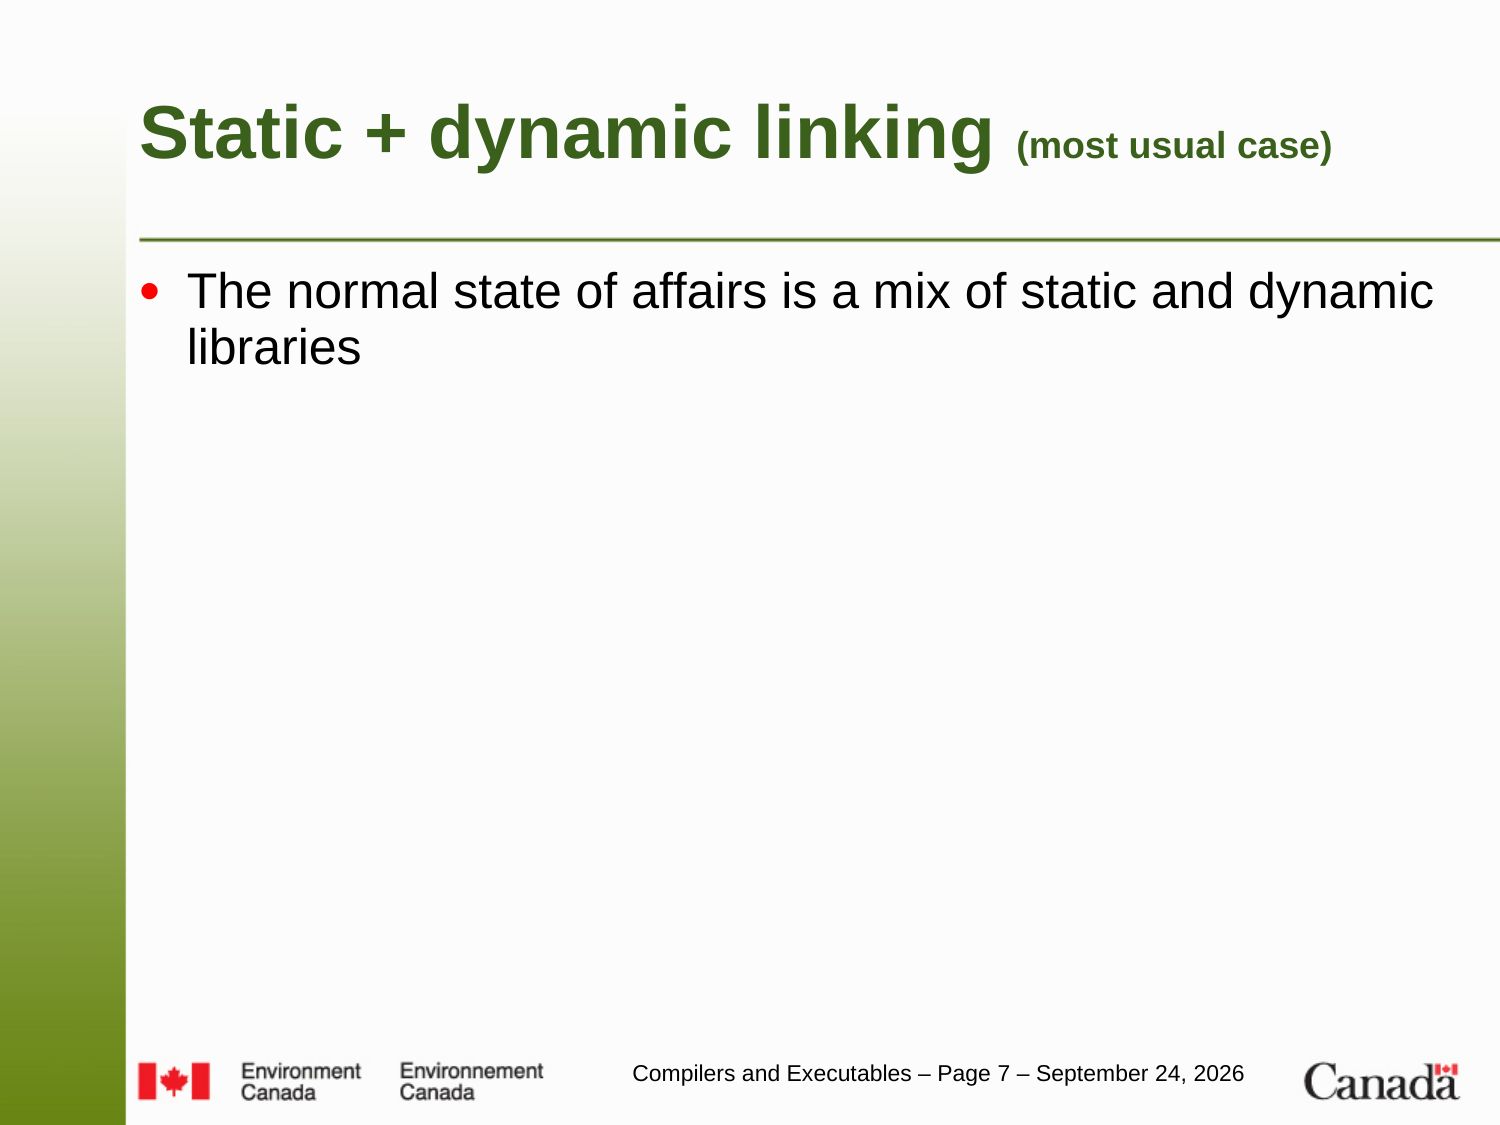

# Static + dynamic linking (most usual case)
The normal state of affairs is a mix of static and dynamic libraries